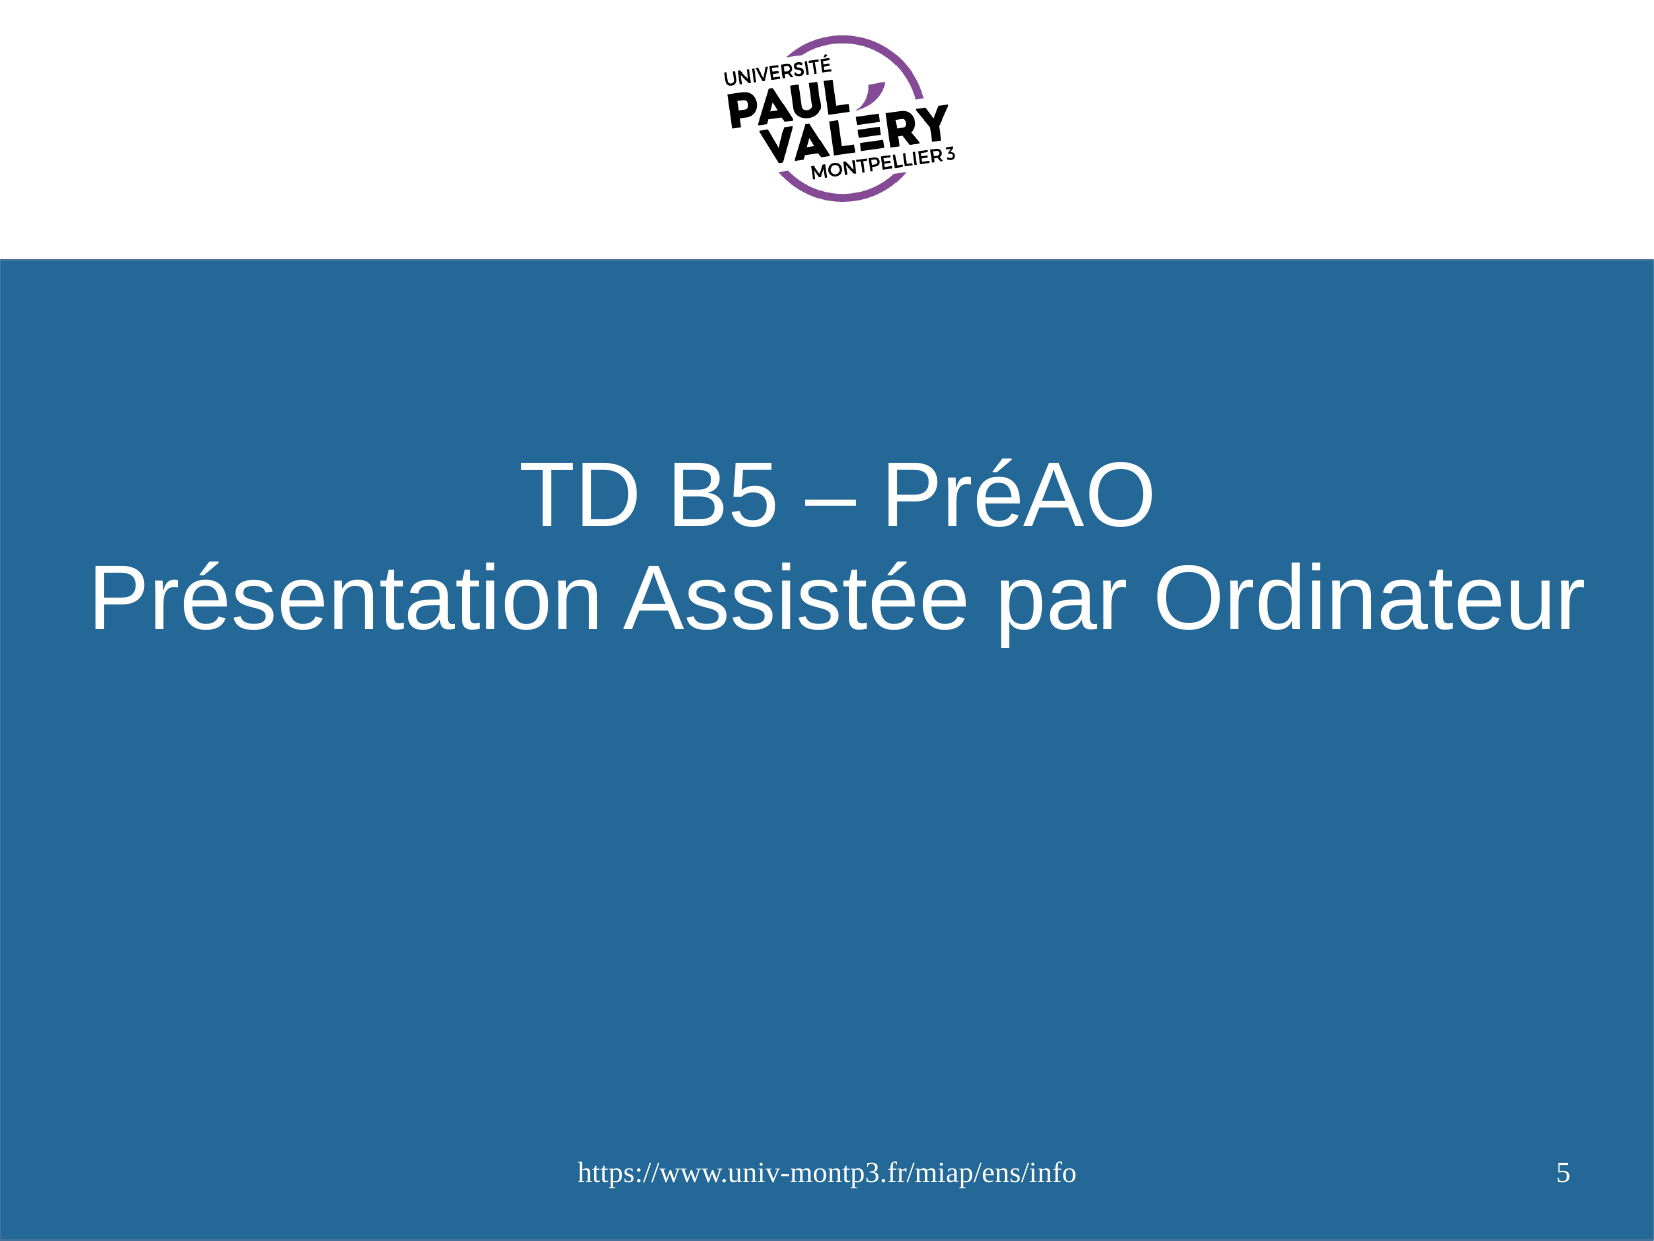

# TD B5 – PréAO Présentation Assistée par Ordinateur
https://www.univ-montp3.fr/miap/ens/info
5